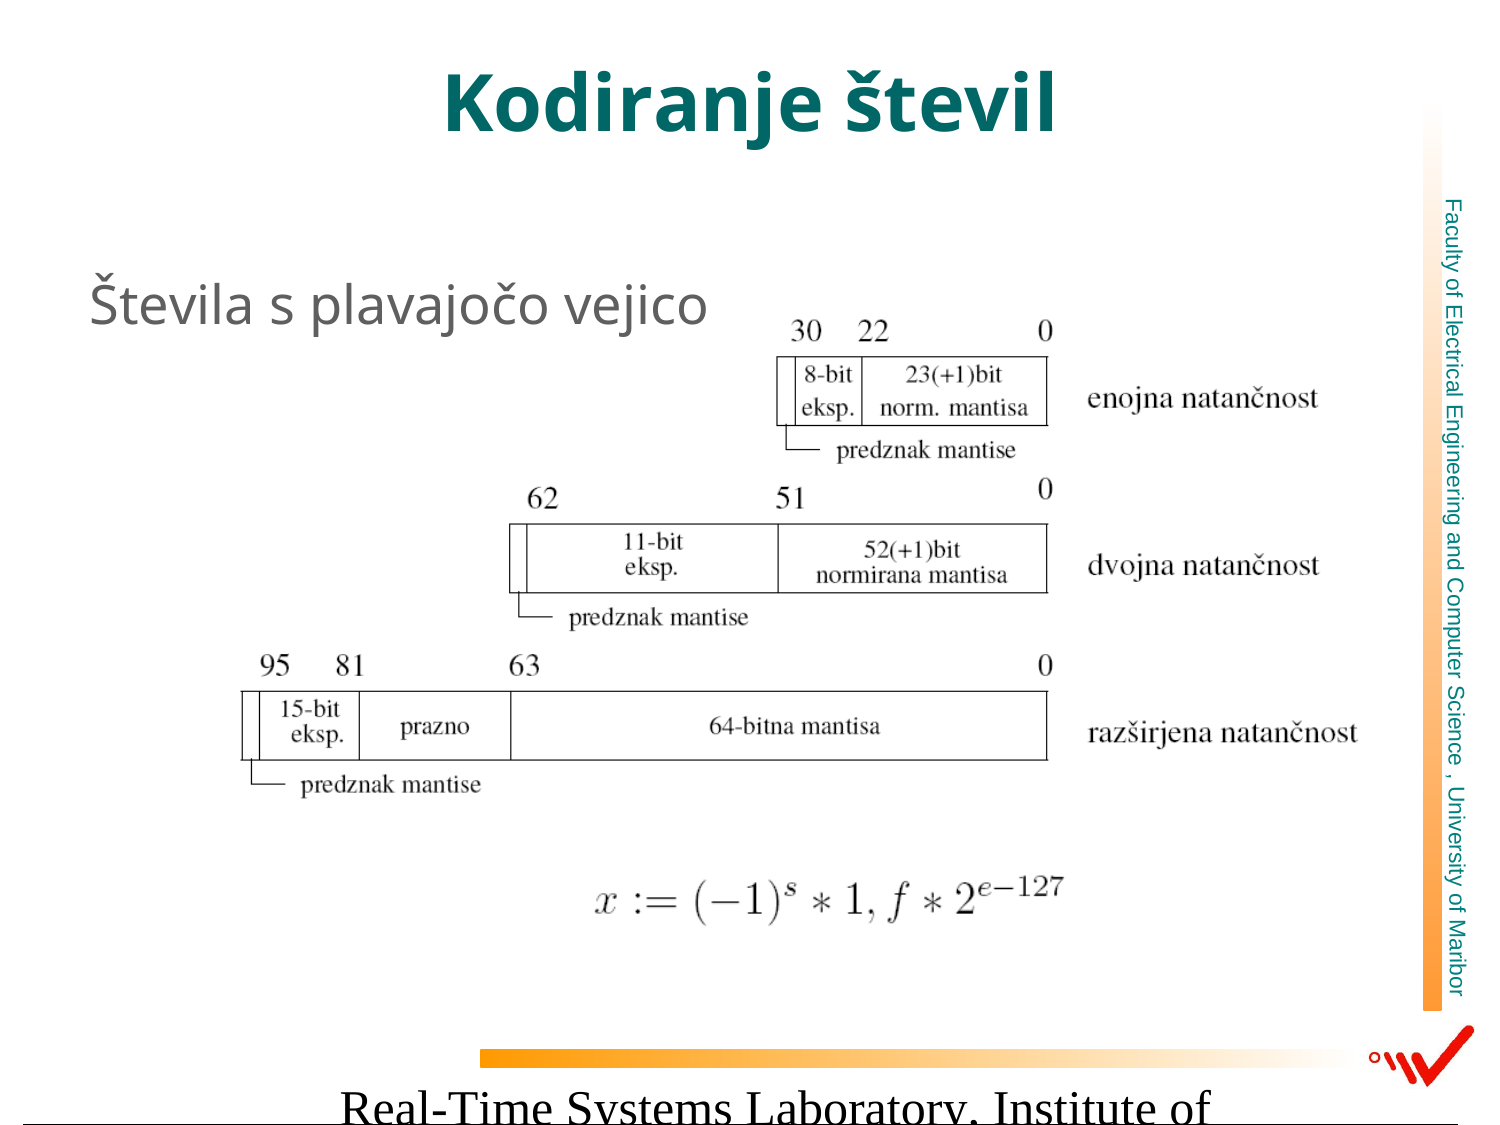

# Kodiranje števil
Števila s plavajočo vejico